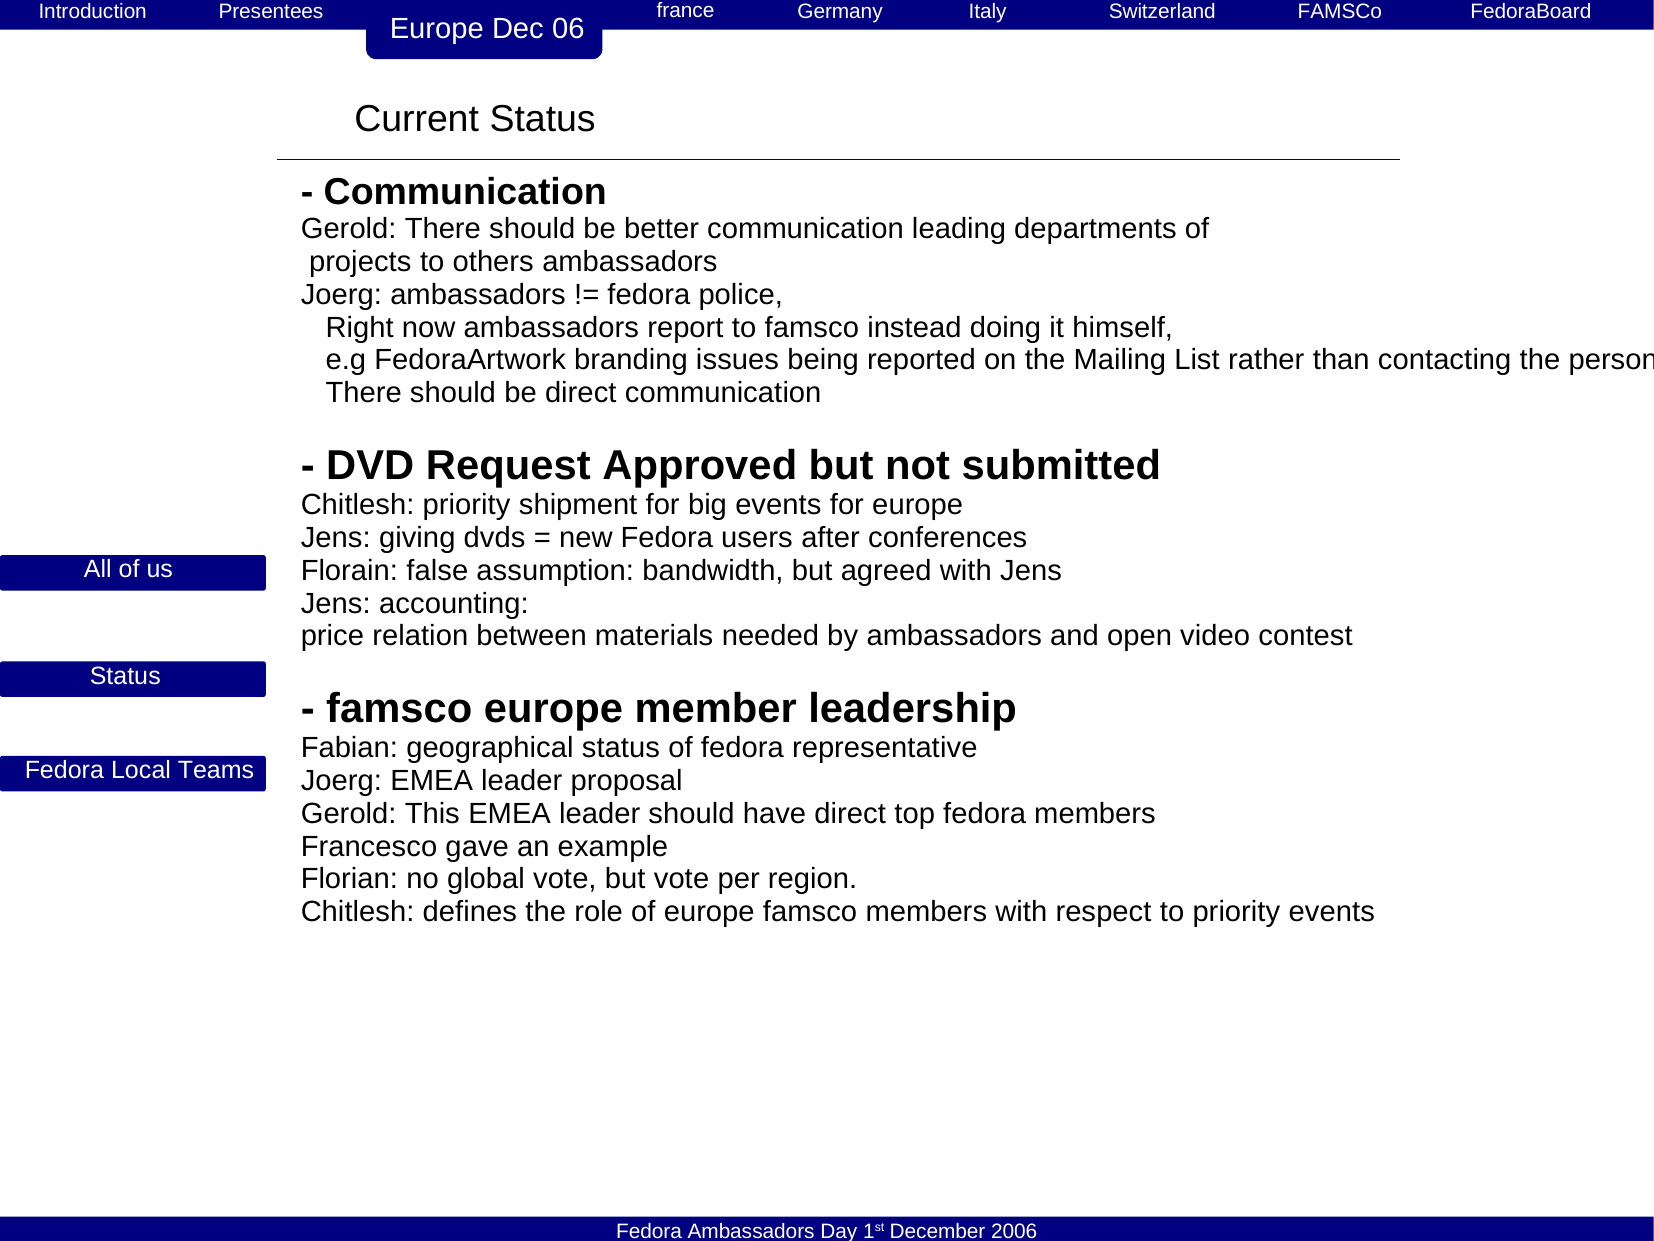

Europe Dec 06
Current Status
- Communication
Gerold: There should be better communication leading departments of
 projects to others ambassadors
Joerg: ambassadors != fedora police,
 Right now ambassadors report to famsco instead doing it himself,
 e.g FedoraArtwork branding issues being reported on the Mailing List rather than contacting the person
 There should be direct communication
- DVD Request Approved but not submitted
Chitlesh: priority shipment for big events for europe
Jens: giving dvds = new Fedora users after conferences
Florain: false assumption: bandwidth, but agreed with Jens
Jens: accounting:
price relation between materials needed by ambassadors and open video contest
- famsco europe member leadership
Fabian: geographical status of fedora representative
Joerg: EMEA leader proposal
Gerold: This EMEA leader should have direct top fedora members
Francesco gave an example
Florian: no global vote, but vote per region.
Chitlesh: defines the role of europe famsco members with respect to priority events
All of us
Status
Fedora Local Teams